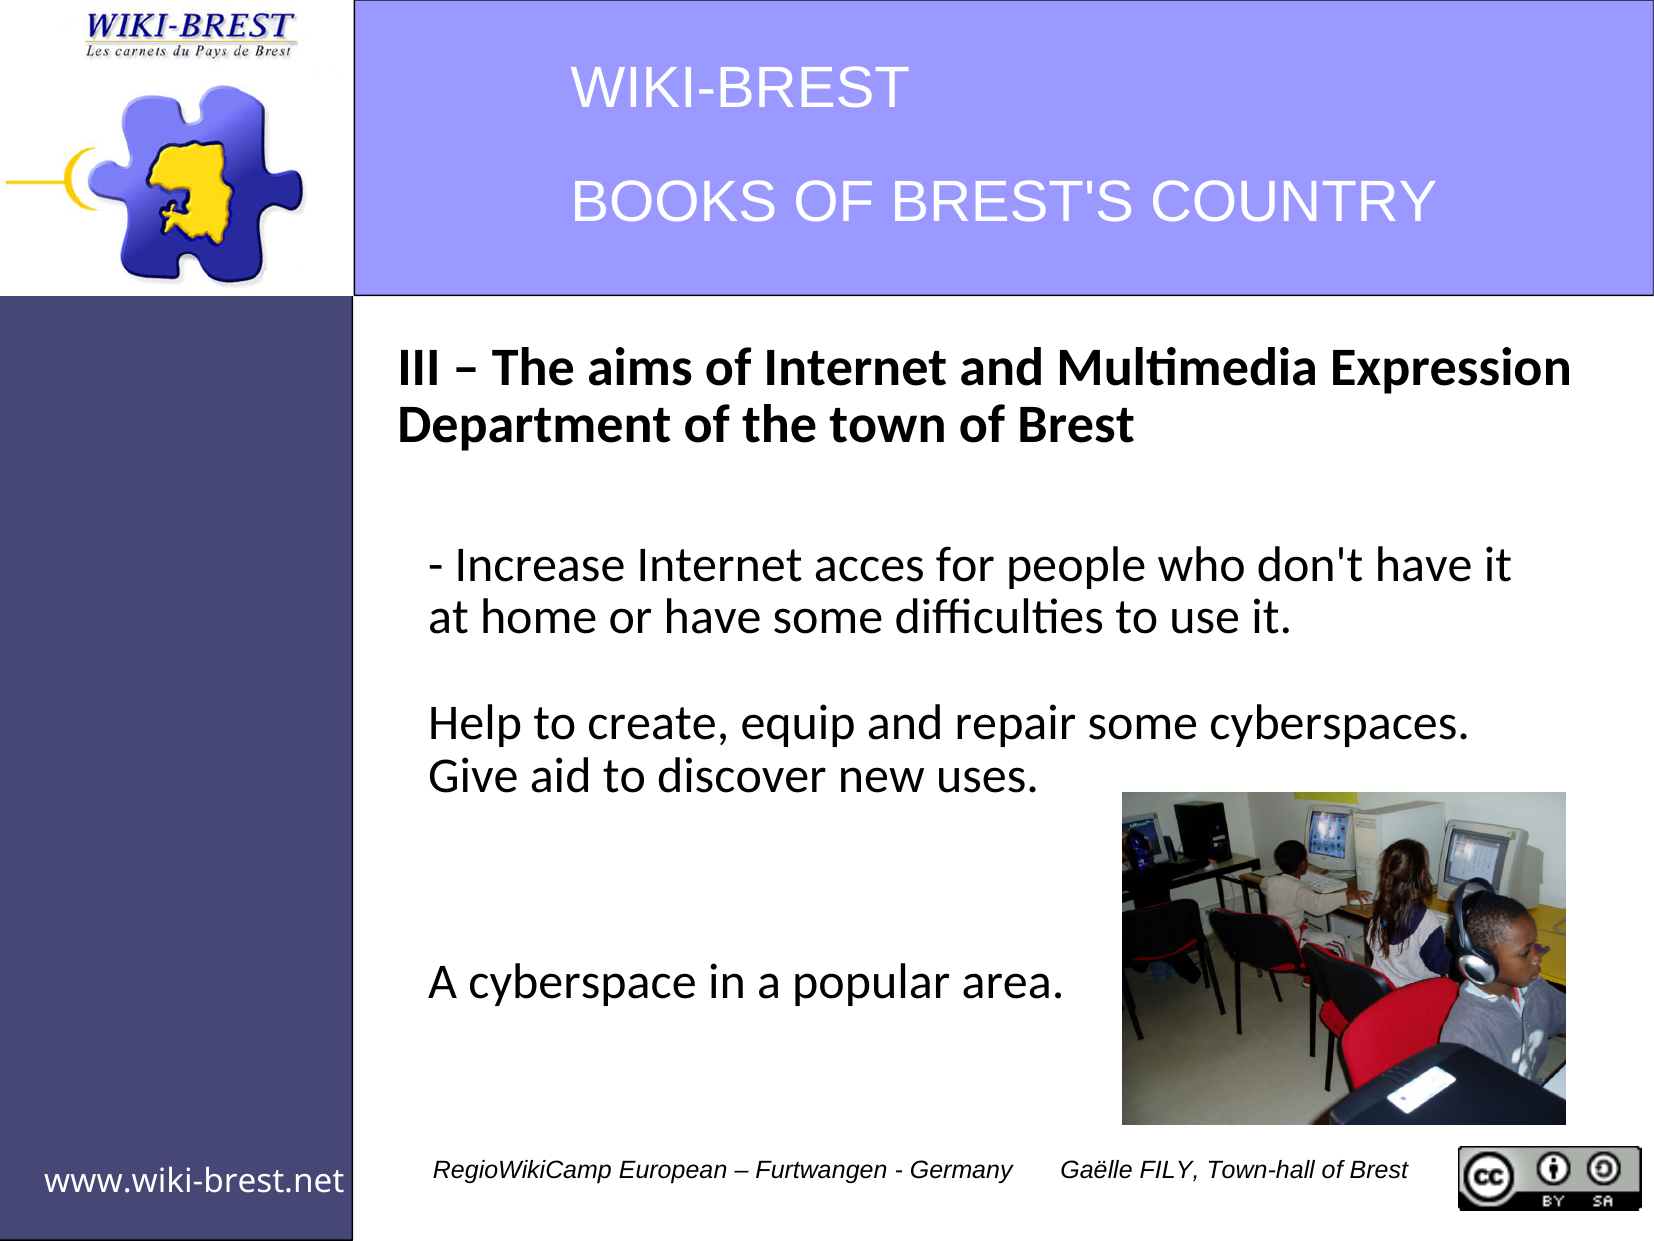

III – The aims of Internet and Multimedia Expression Department of the town of Brest
- Increase Internet acces for people who don't have it at home or have some difficulties to use it.
Help to create, equip and repair some cyberspaces.
Give aid to discover new uses.
A cyberspace in a popular area.